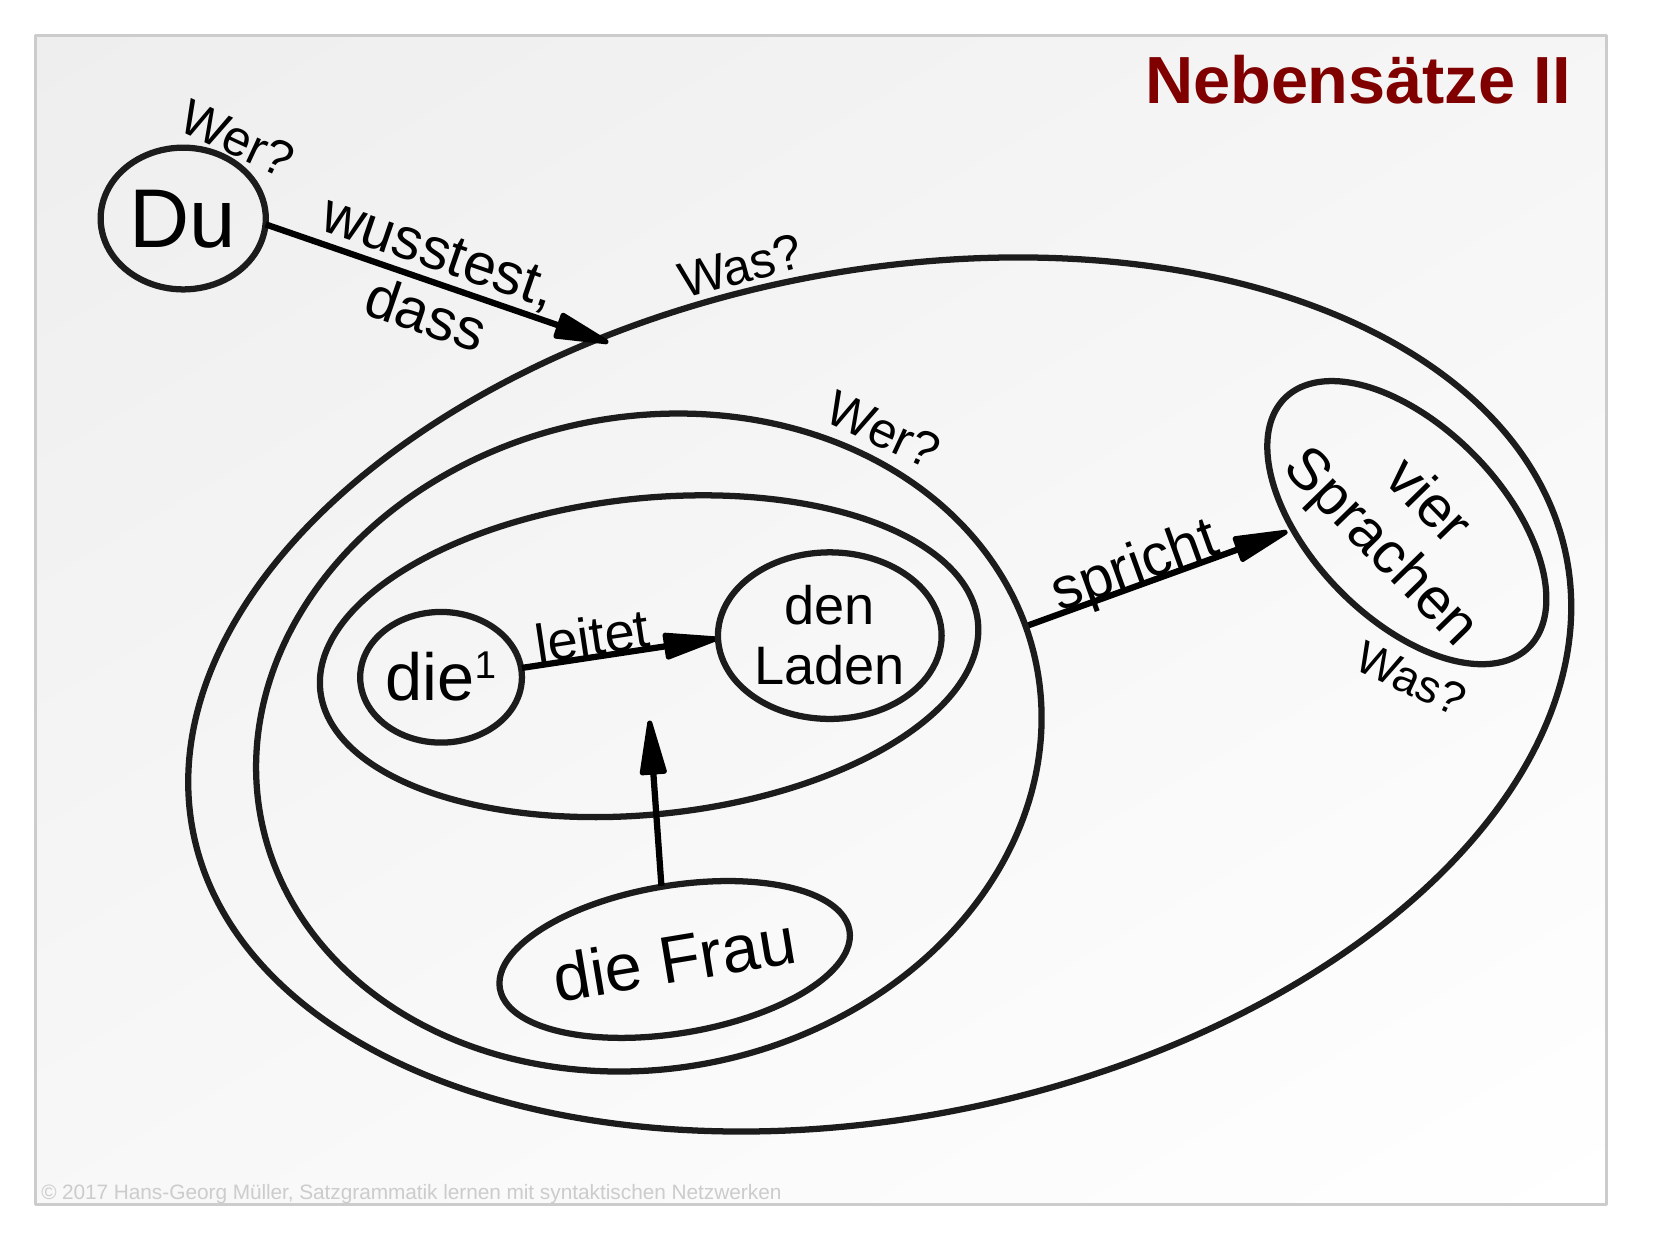

# Nebensätze II
Wer?
Du
wusstest,
dass
Was?
Wer?
vier
Sprachen
den
Laden
die1
leitet
spricht
Was?
die Frau